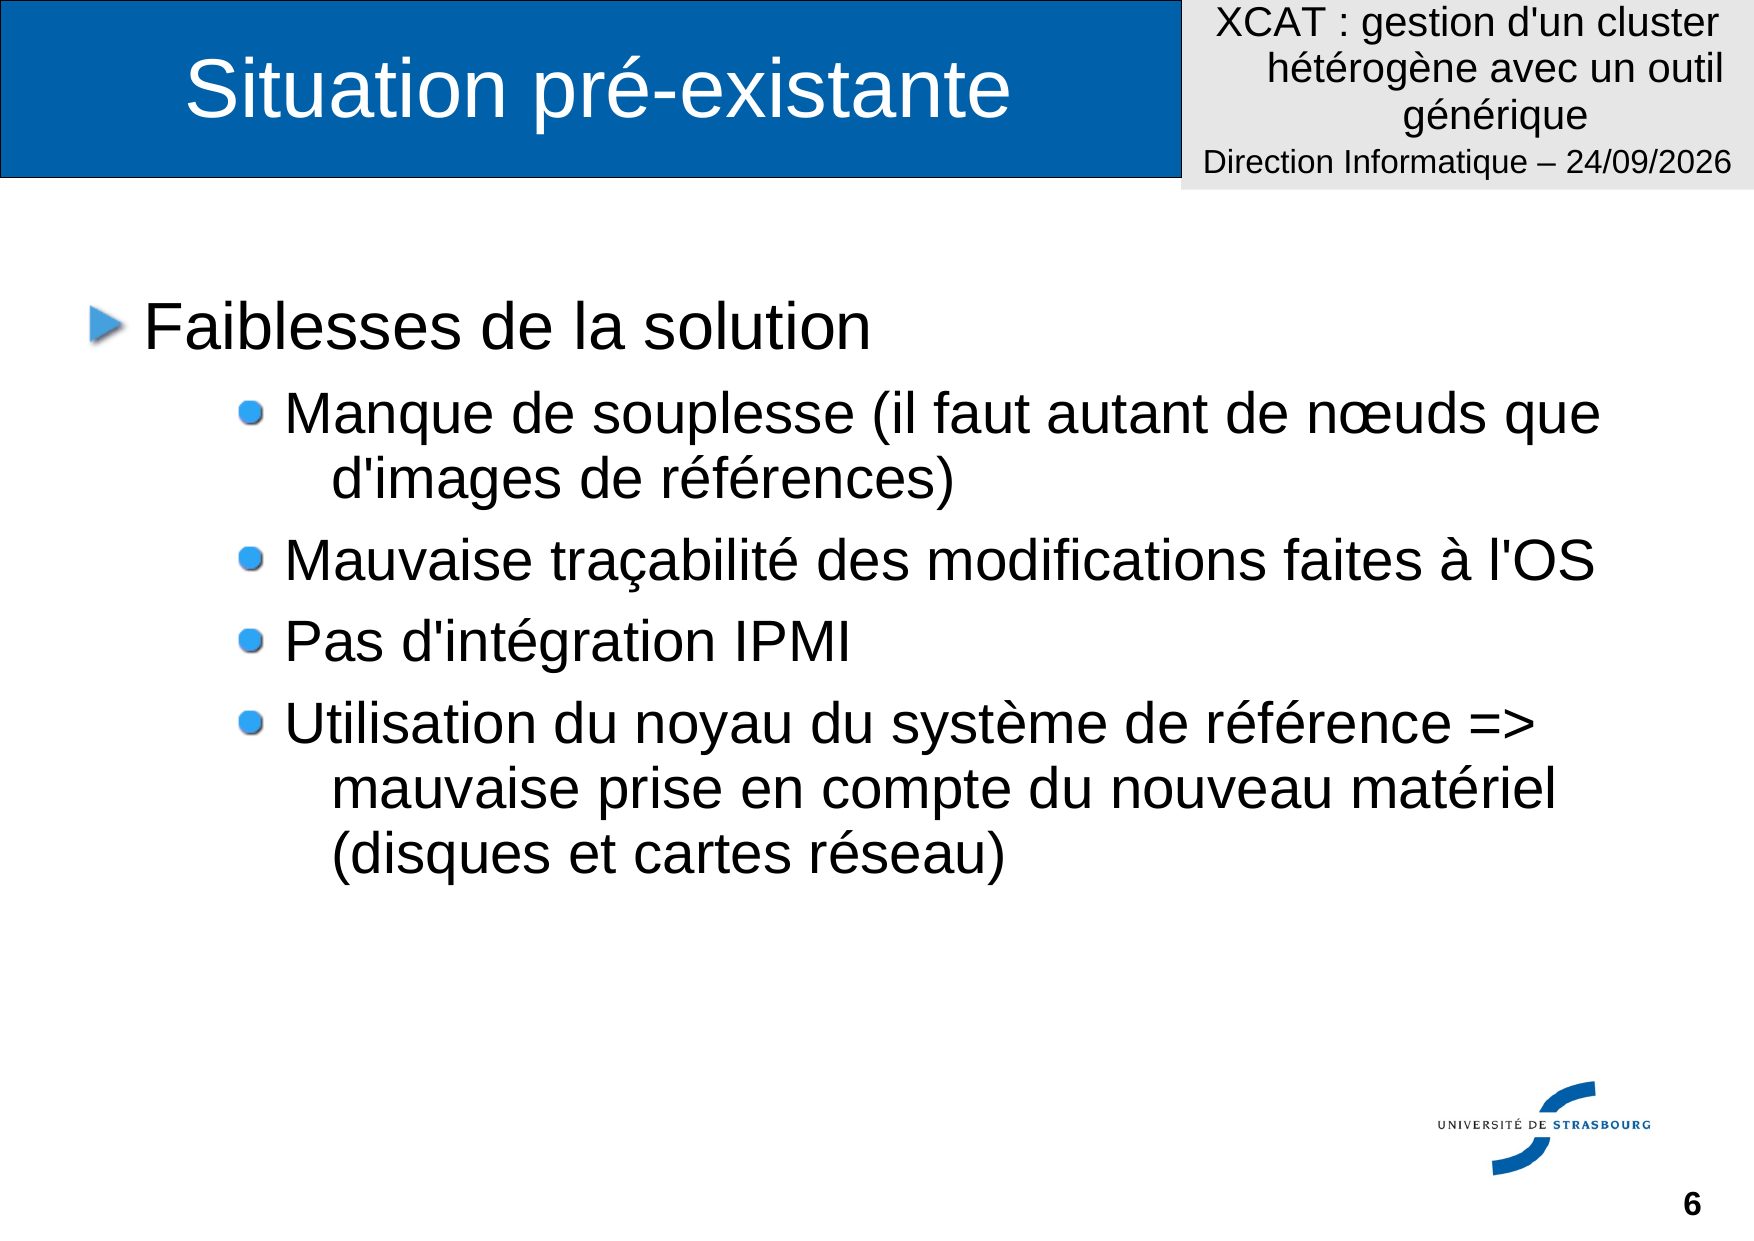

# Situation pré-existante
Faiblesses de la solution
Manque de souplesse (il faut autant de nœuds que d'images de références)
Mauvaise traçabilité des modifications faites à l'OS
Pas d'intégration IPMI
Utilisation du noyau du système de référence => mauvaise prise en compte du nouveau matériel (disques et cartes réseau)
6